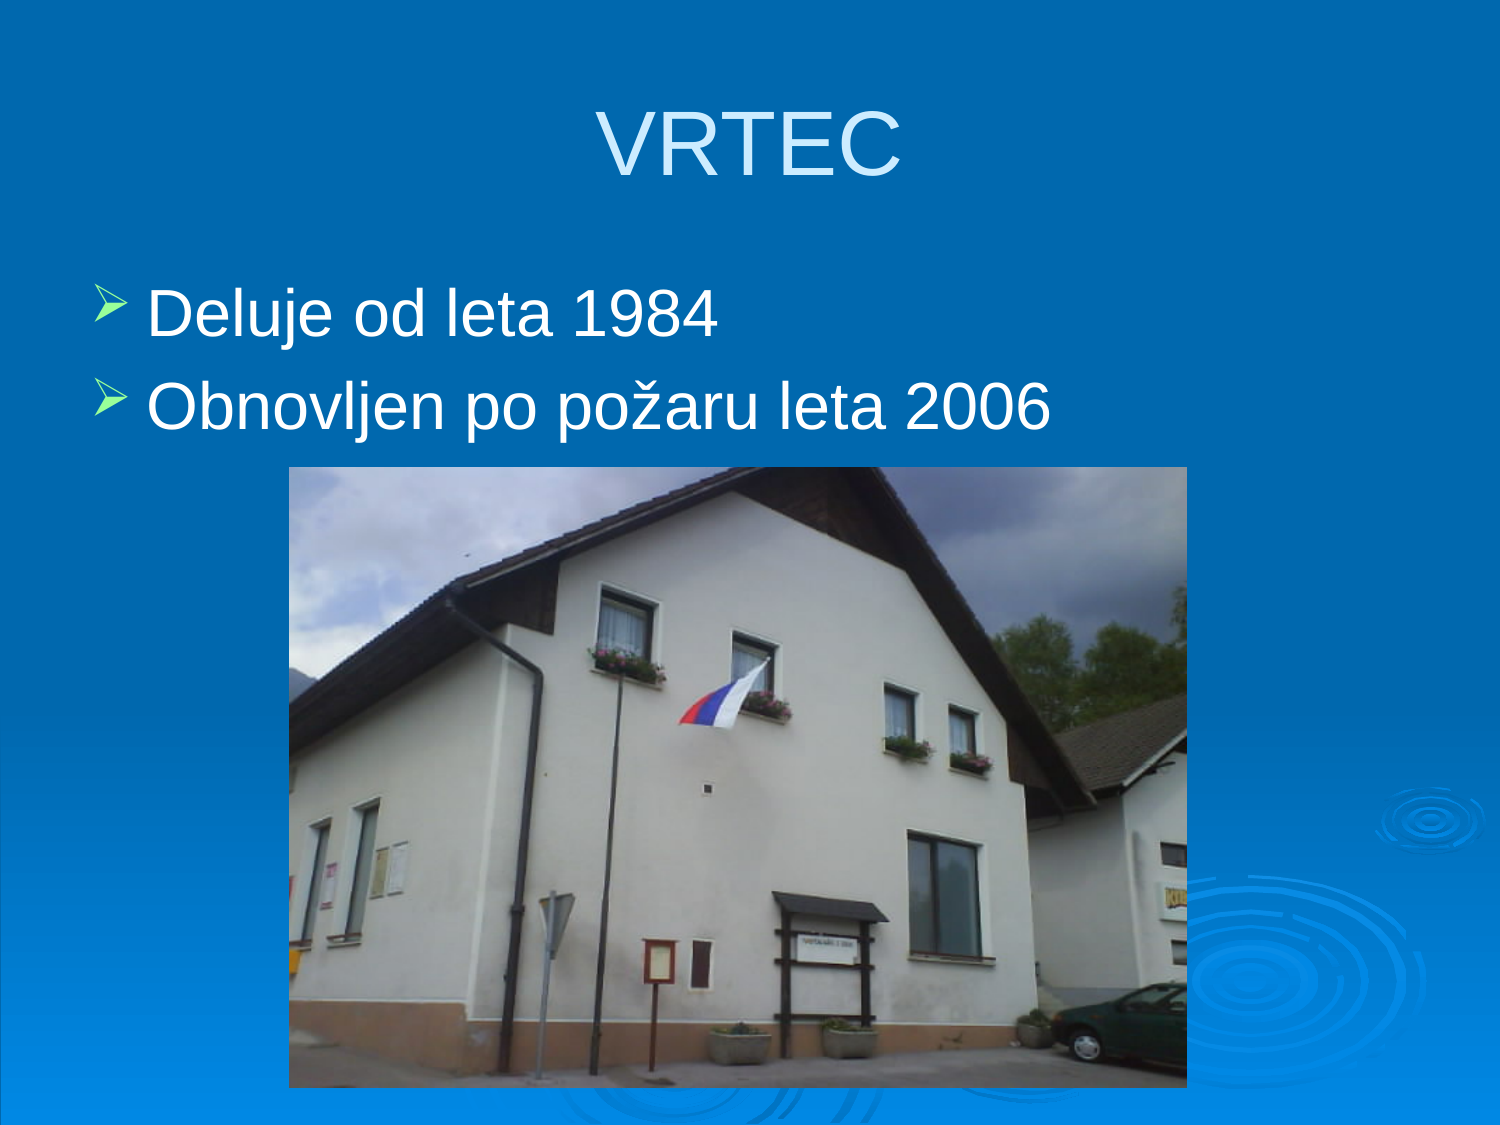

# VRTEC
Deluje od leta 1984
Obnovljen po požaru leta 2006